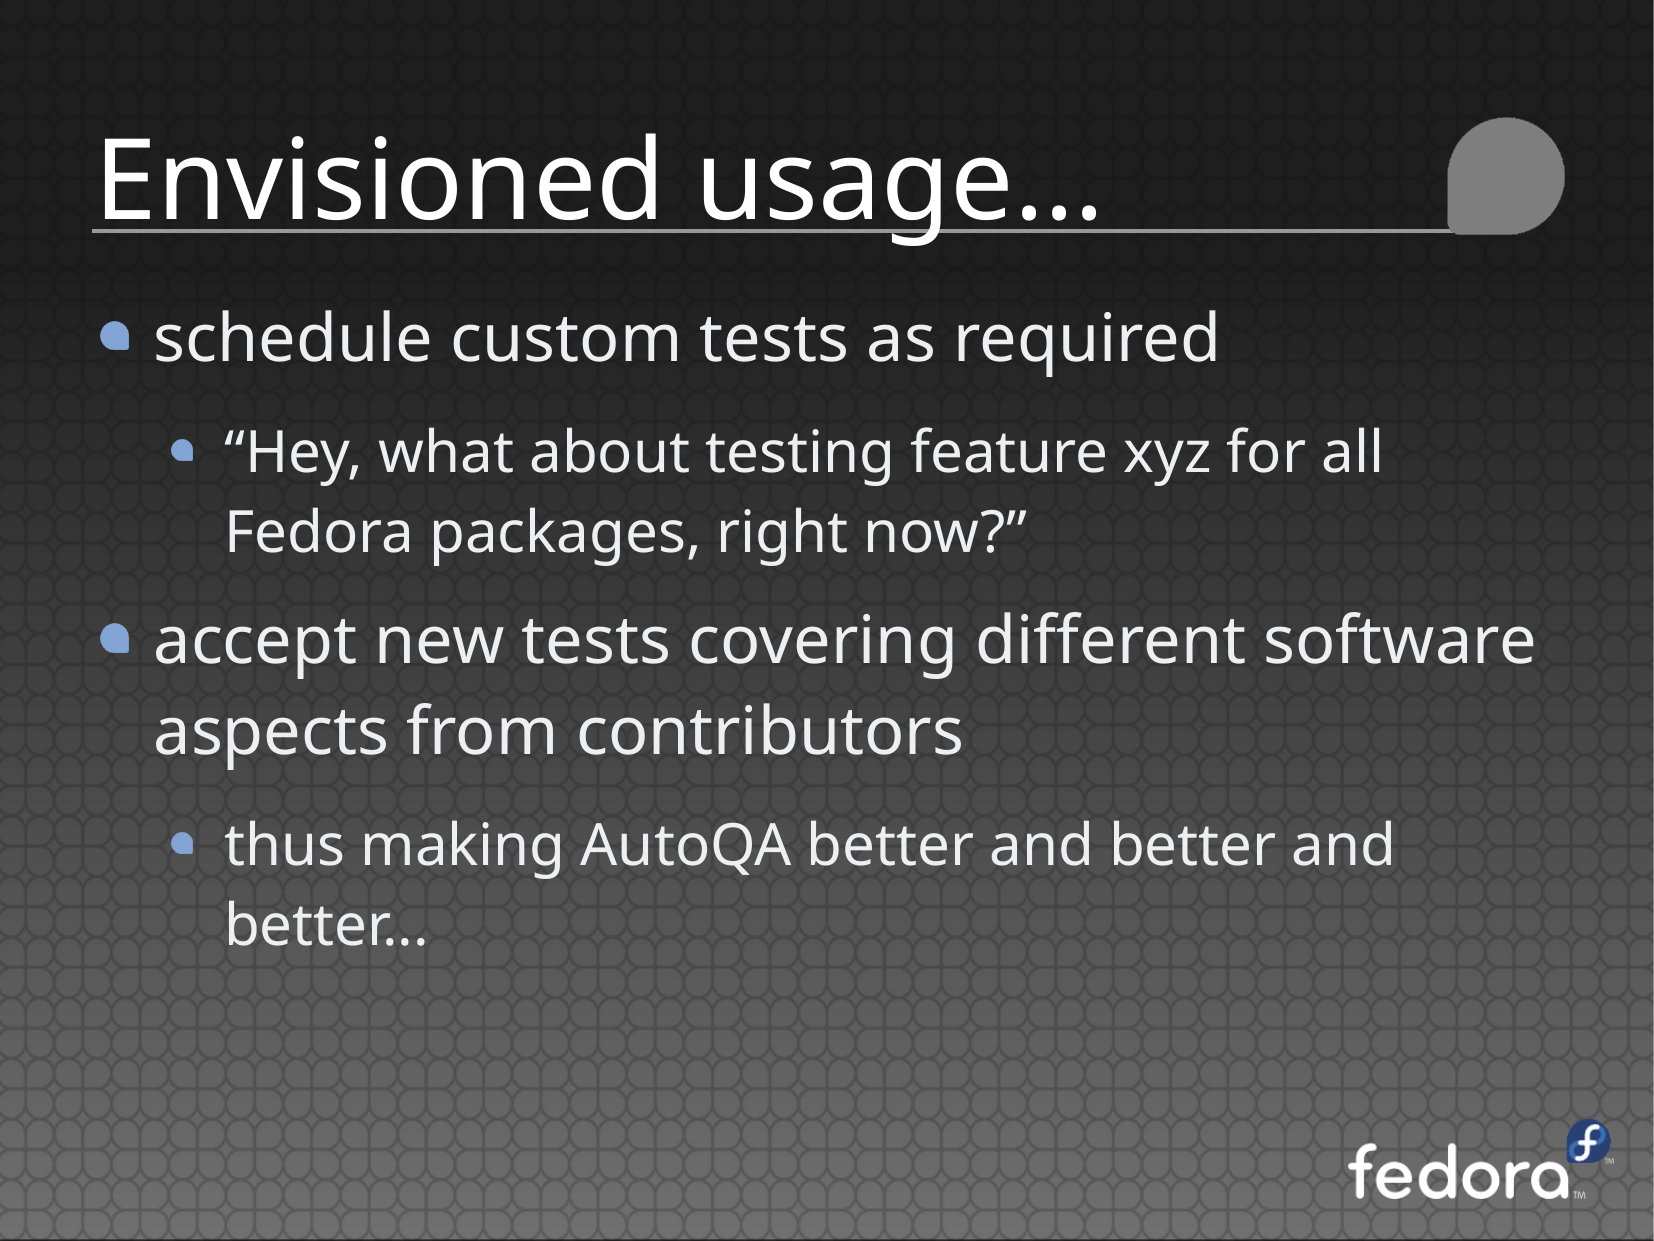

Envisioned usage...
# schedule custom tests as required
“Hey, what about testing feature xyz for all Fedora packages, right now?”
accept new tests covering different software aspects from contributors
thus making AutoQA better and better and better...